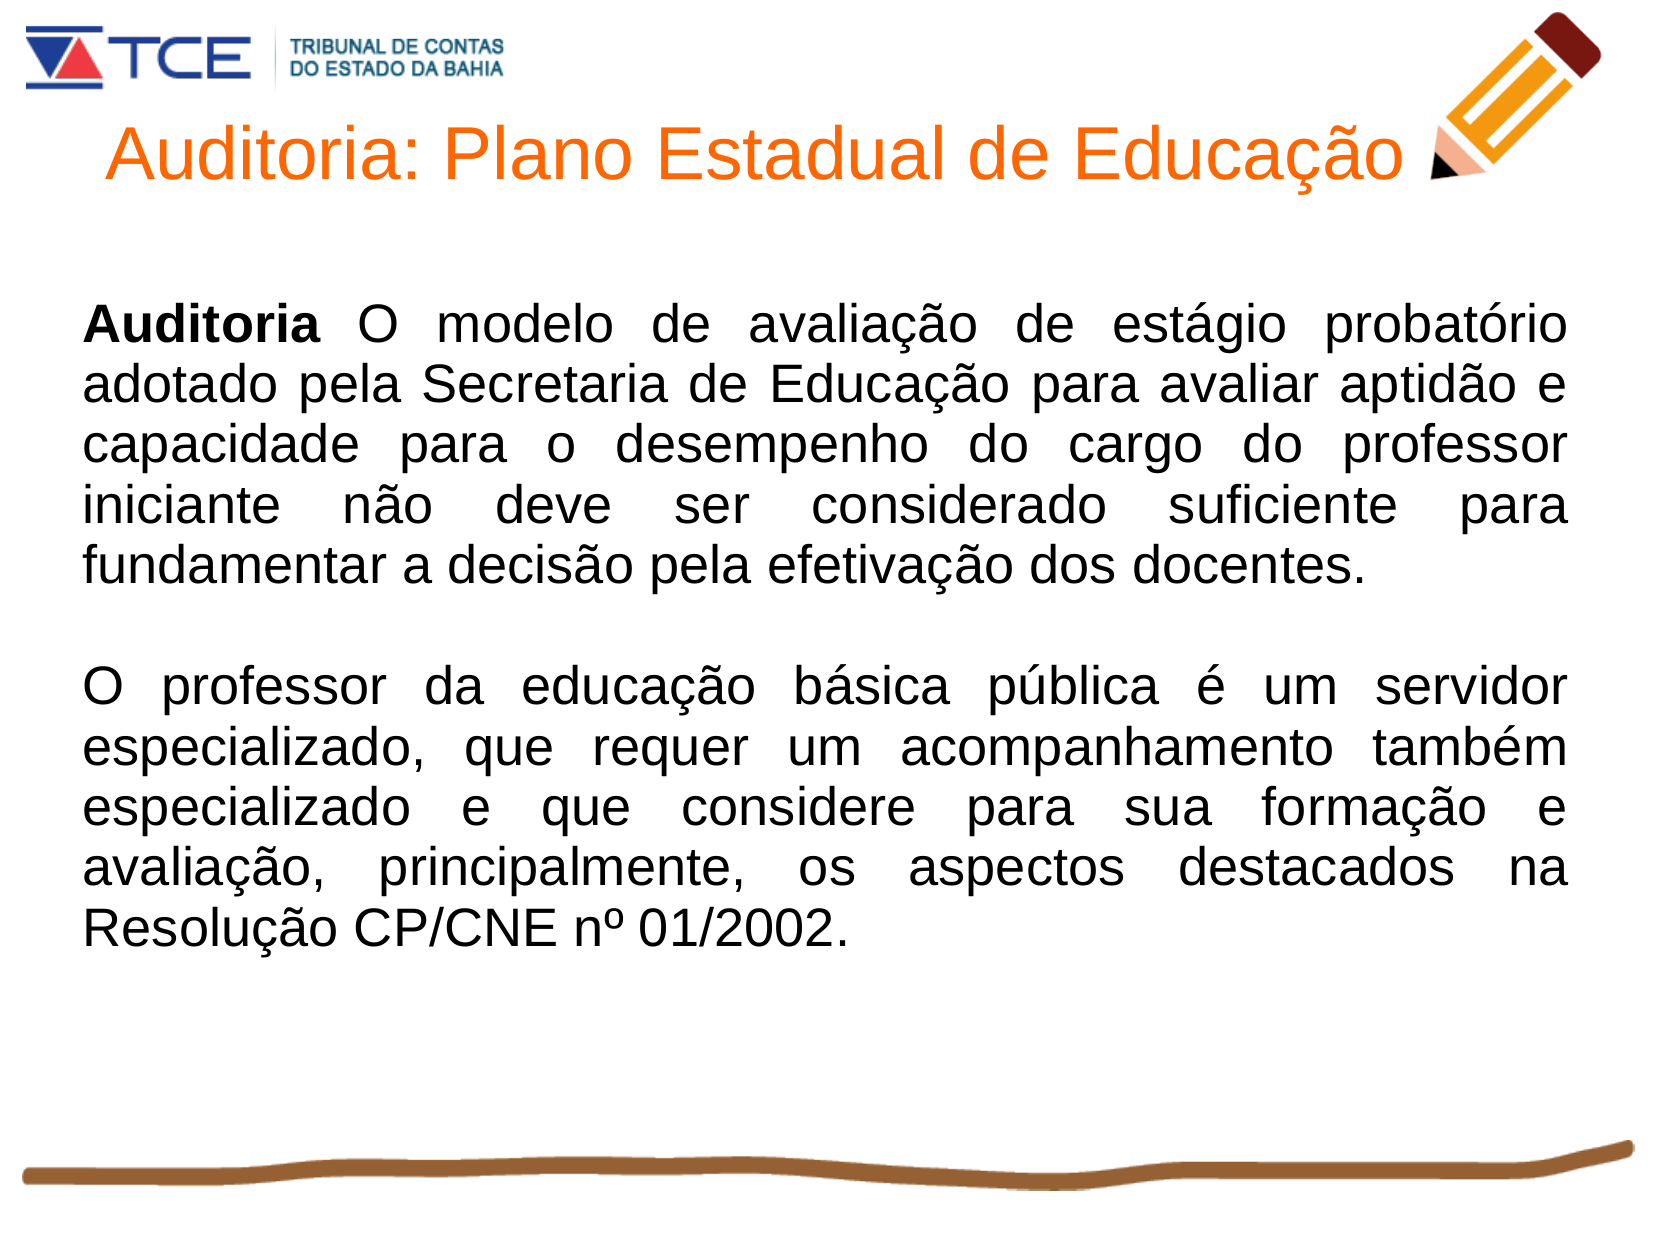

Auditoria: Plano Estadual de Educação
Auditoria O modelo de avaliação de estágio probatório adotado pela Secretaria de Educação para avaliar aptidão e capacidade para o desempenho do cargo do professor iniciante não deve ser considerado suficiente para fundamentar a decisão pela efetivação dos docentes.
O professor da educação básica pública é um servidor especializado, que requer um acompanhamento também especializado e que considere para sua formação e avaliação, principalmente, os aspectos destacados na Resolução CP/CNE nº 01/2002.